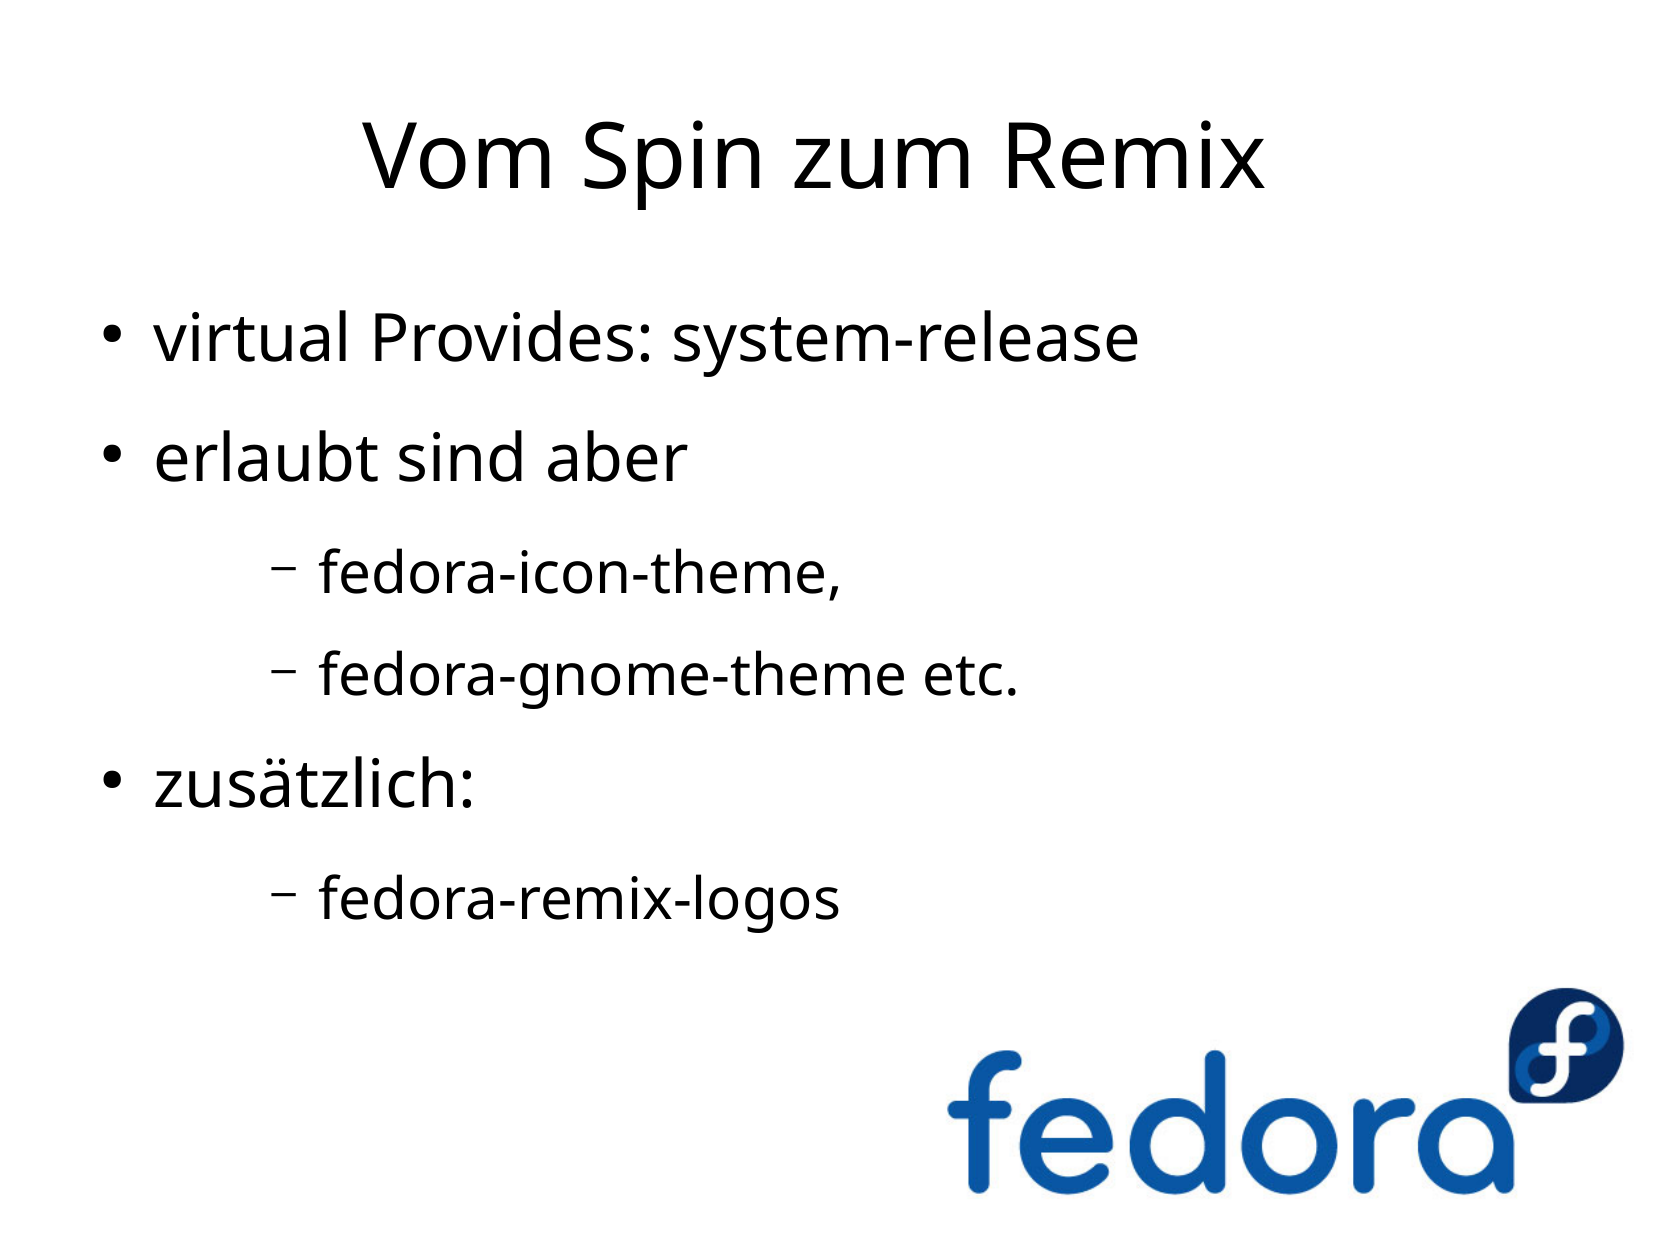

# Vom Spin zum Remix
virtual Provides: system-release
erlaubt sind aber
fedora-icon-theme,
fedora-gnome-theme etc.
zusätzlich:
fedora-remix-logos